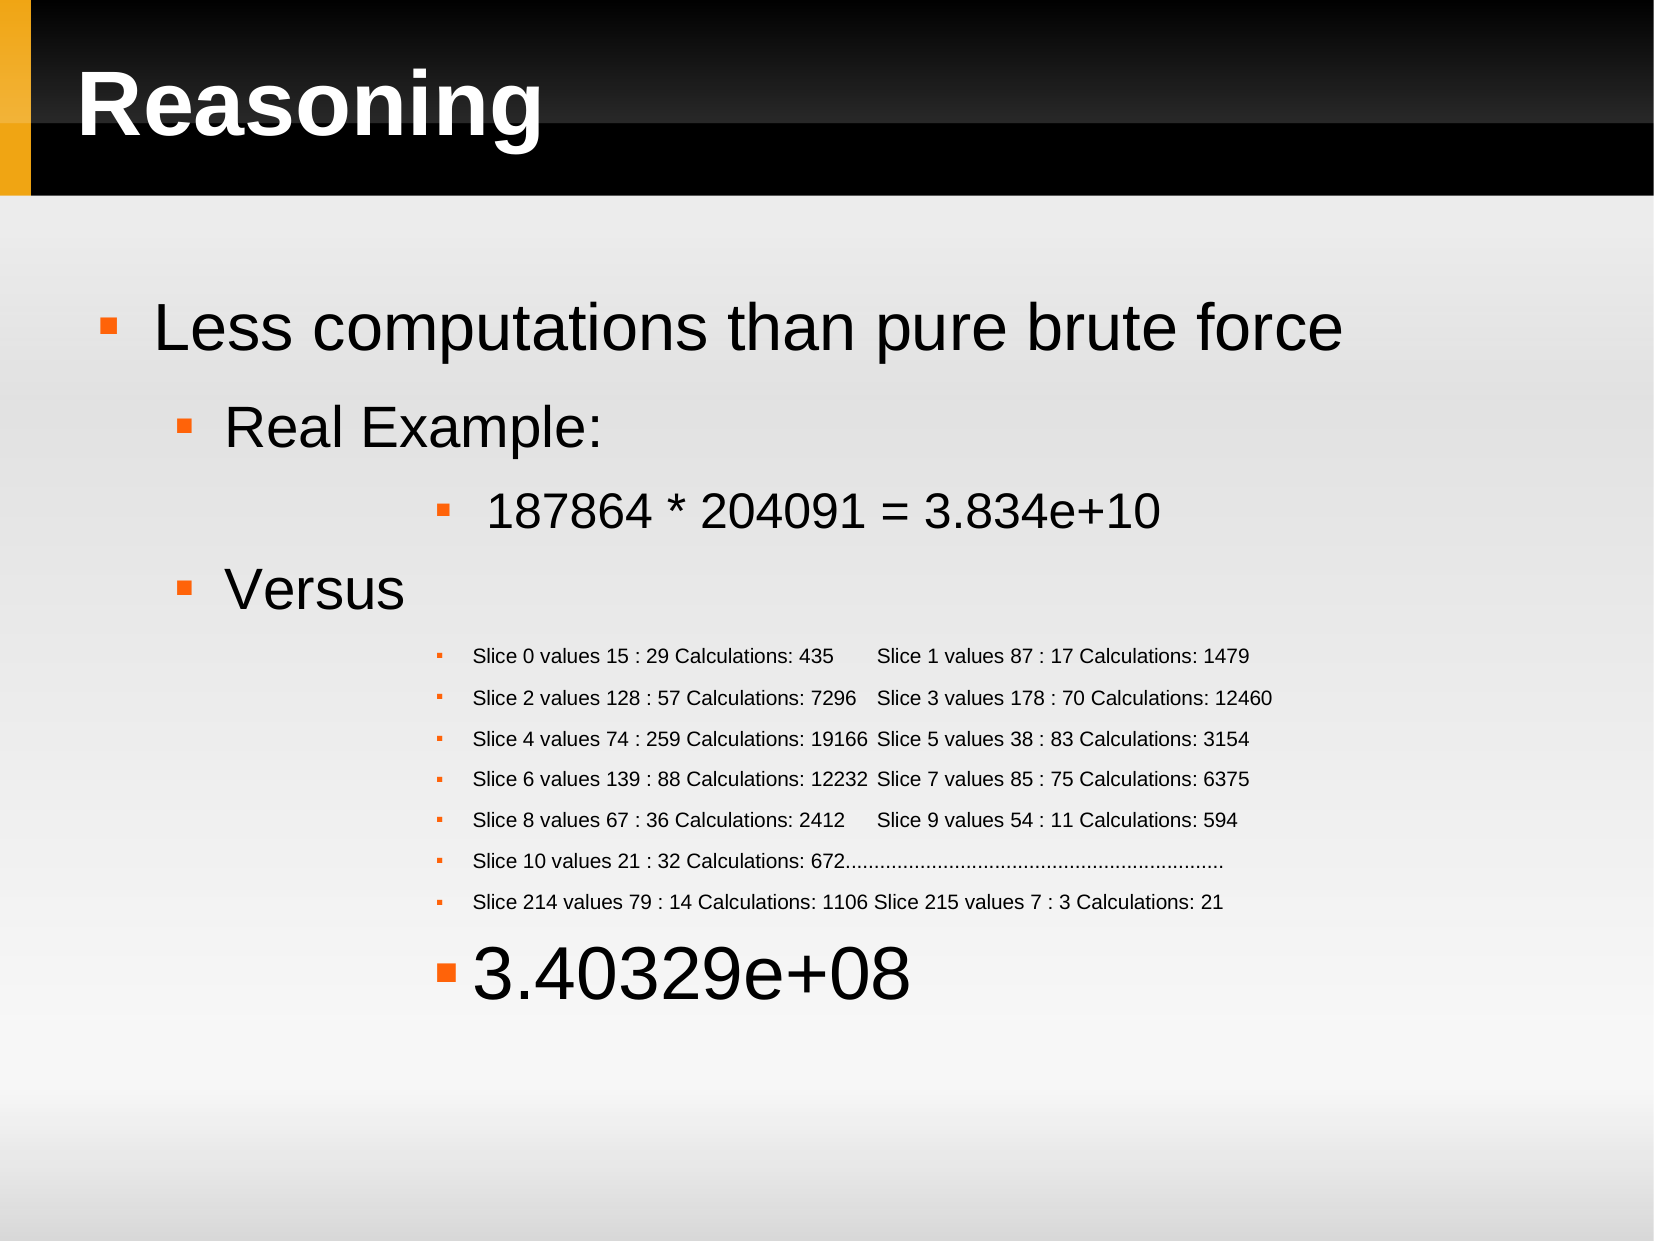

# Reasoning
Less computations than pure brute force
Real Example:
 187864 * 204091 = 3.834e+10
Versus
Slice 0 values 15 : 29 Calculations: 435	Slice 1 values 87 : 17 Calculations: 1479
Slice 2 values 128 : 57 Calculations: 7296	Slice 3 values 178 : 70 Calculations: 12460
Slice 4 values 74 : 259 Calculations: 19166	Slice 5 values 38 : 83 Calculations: 3154
Slice 6 values 139 : 88 Calculations: 12232	Slice 7 values 85 : 75 Calculations: 6375
Slice 8 values 67 : 36 Calculations: 2412	Slice 9 values 54 : 11 Calculations: 594
Slice 10 values 21 : 32 Calculations: 672..................................................................
Slice 214 values 79 : 14 Calculations: 1106 Slice 215 values 7 : 3 Calculations: 21
3.40329e+08